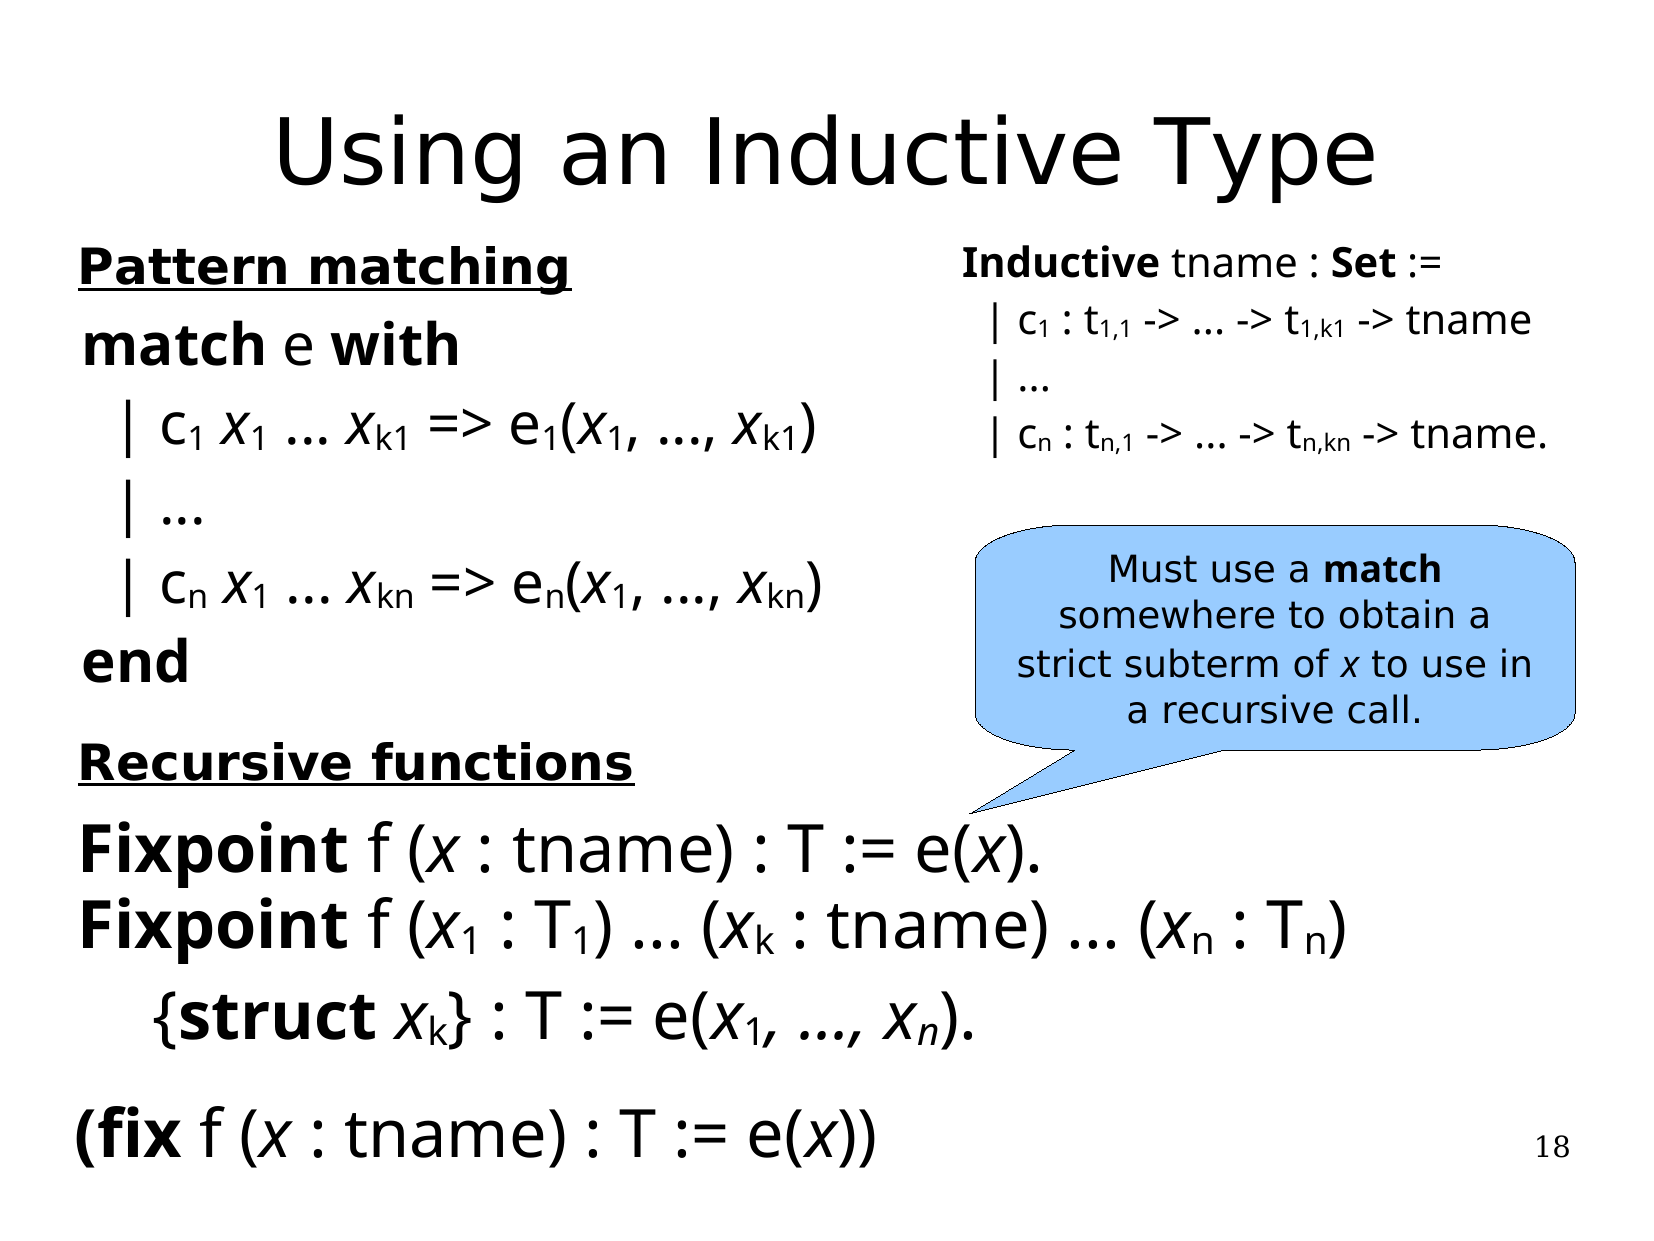

# Using an Inductive Type
Inductive tname : Set :=
 | c1 : t1,1 -> ... -> t1,k1 -> tname
 | ...
 | cn : tn,1 -> ... -> tn,kn -> tname.
Pattern matching
match e with
 | c1 x1 ... xk1 => e1(x1, ..., xk1)
 | ...
 | cn x1 ... xkn => en(x1, ..., xkn)
end
Must use a match somewhere to obtain a strict subterm of x to use in a recursive call.
Recursive functions
Fixpoint f (x : tname) : T := e(x).
Fixpoint f (x1 : T1) ... (xk : tname) ... (xn : Tn)
	{struct xk} : T := e(x1, ..., xn).
(fix f (x : tname) : T := e(x))
18